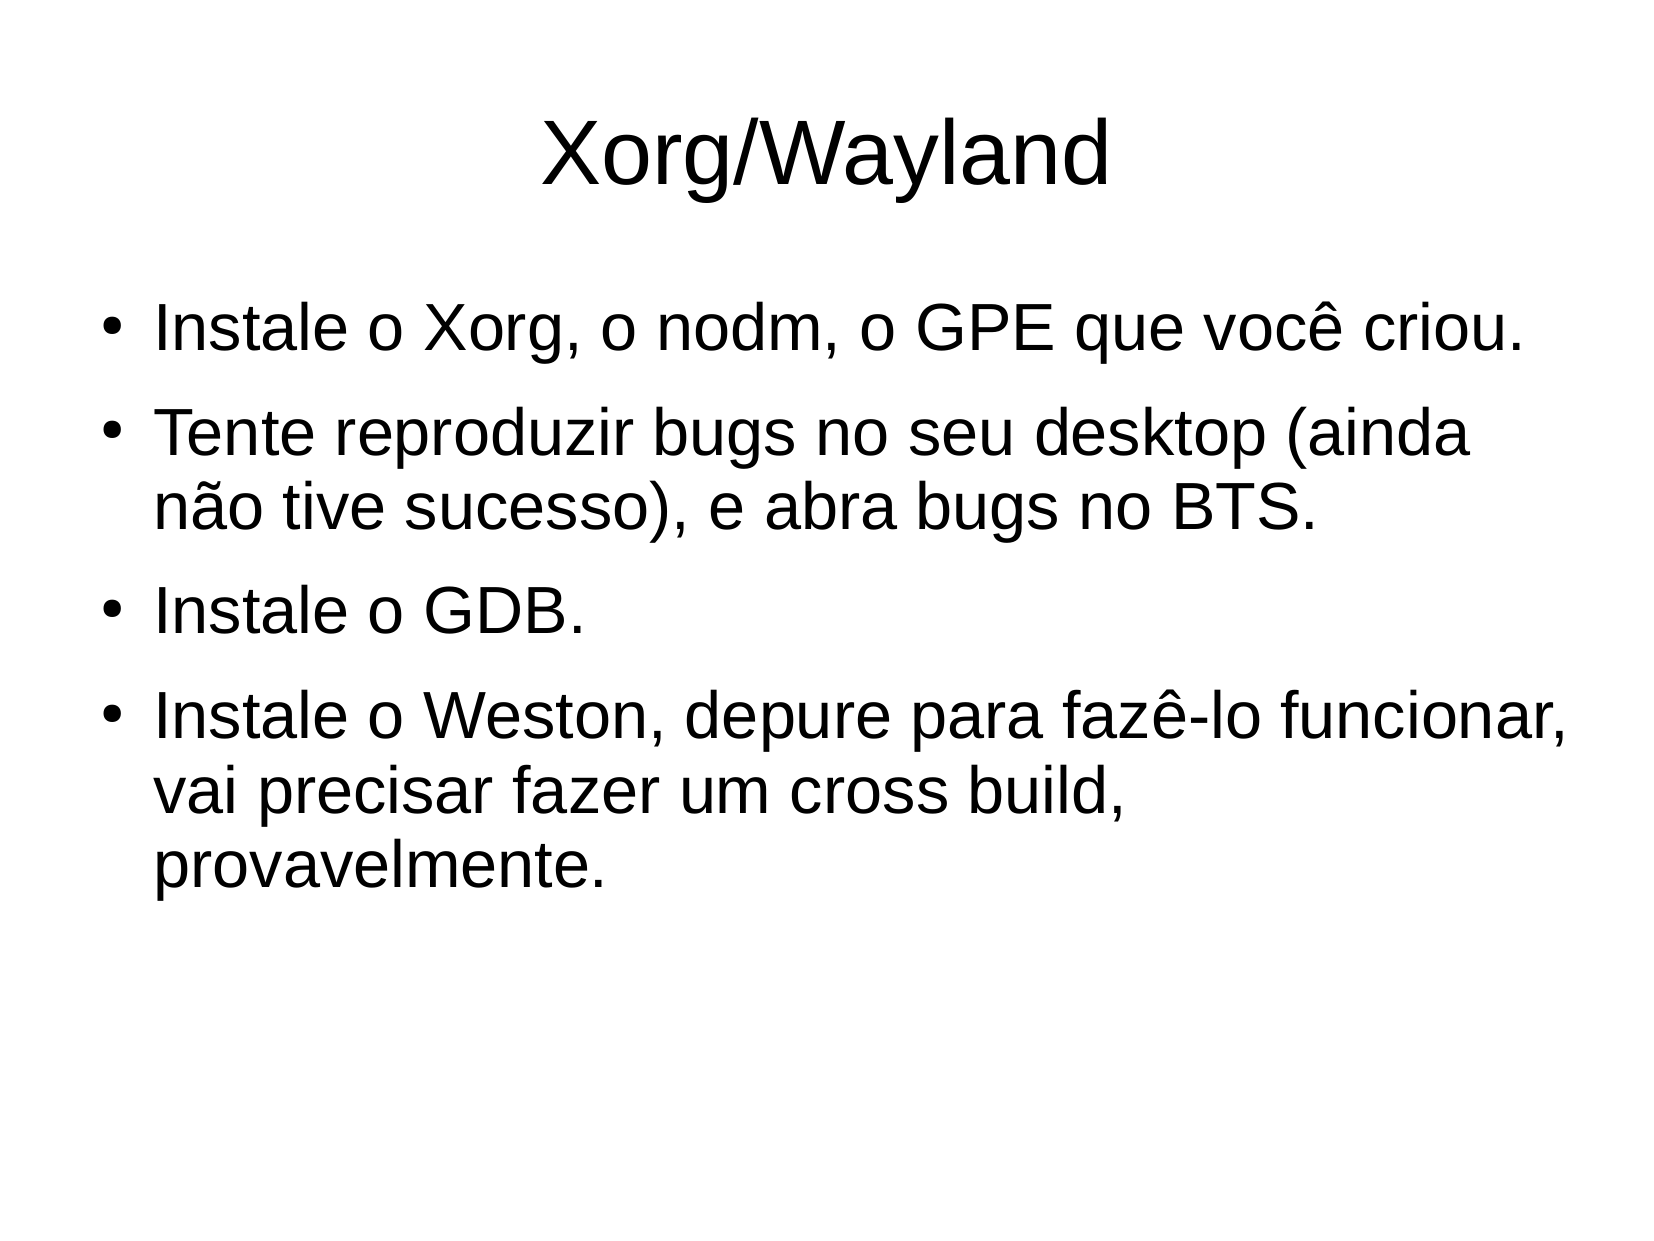

# Xorg/Wayland
Instale o Xorg, o nodm, o GPE que você criou.
Tente reproduzir bugs no seu desktop (ainda não tive sucesso), e abra bugs no BTS.
Instale o GDB.
Instale o Weston, depure para fazê-lo funcionar, vai precisar fazer um cross build, provavelmente.